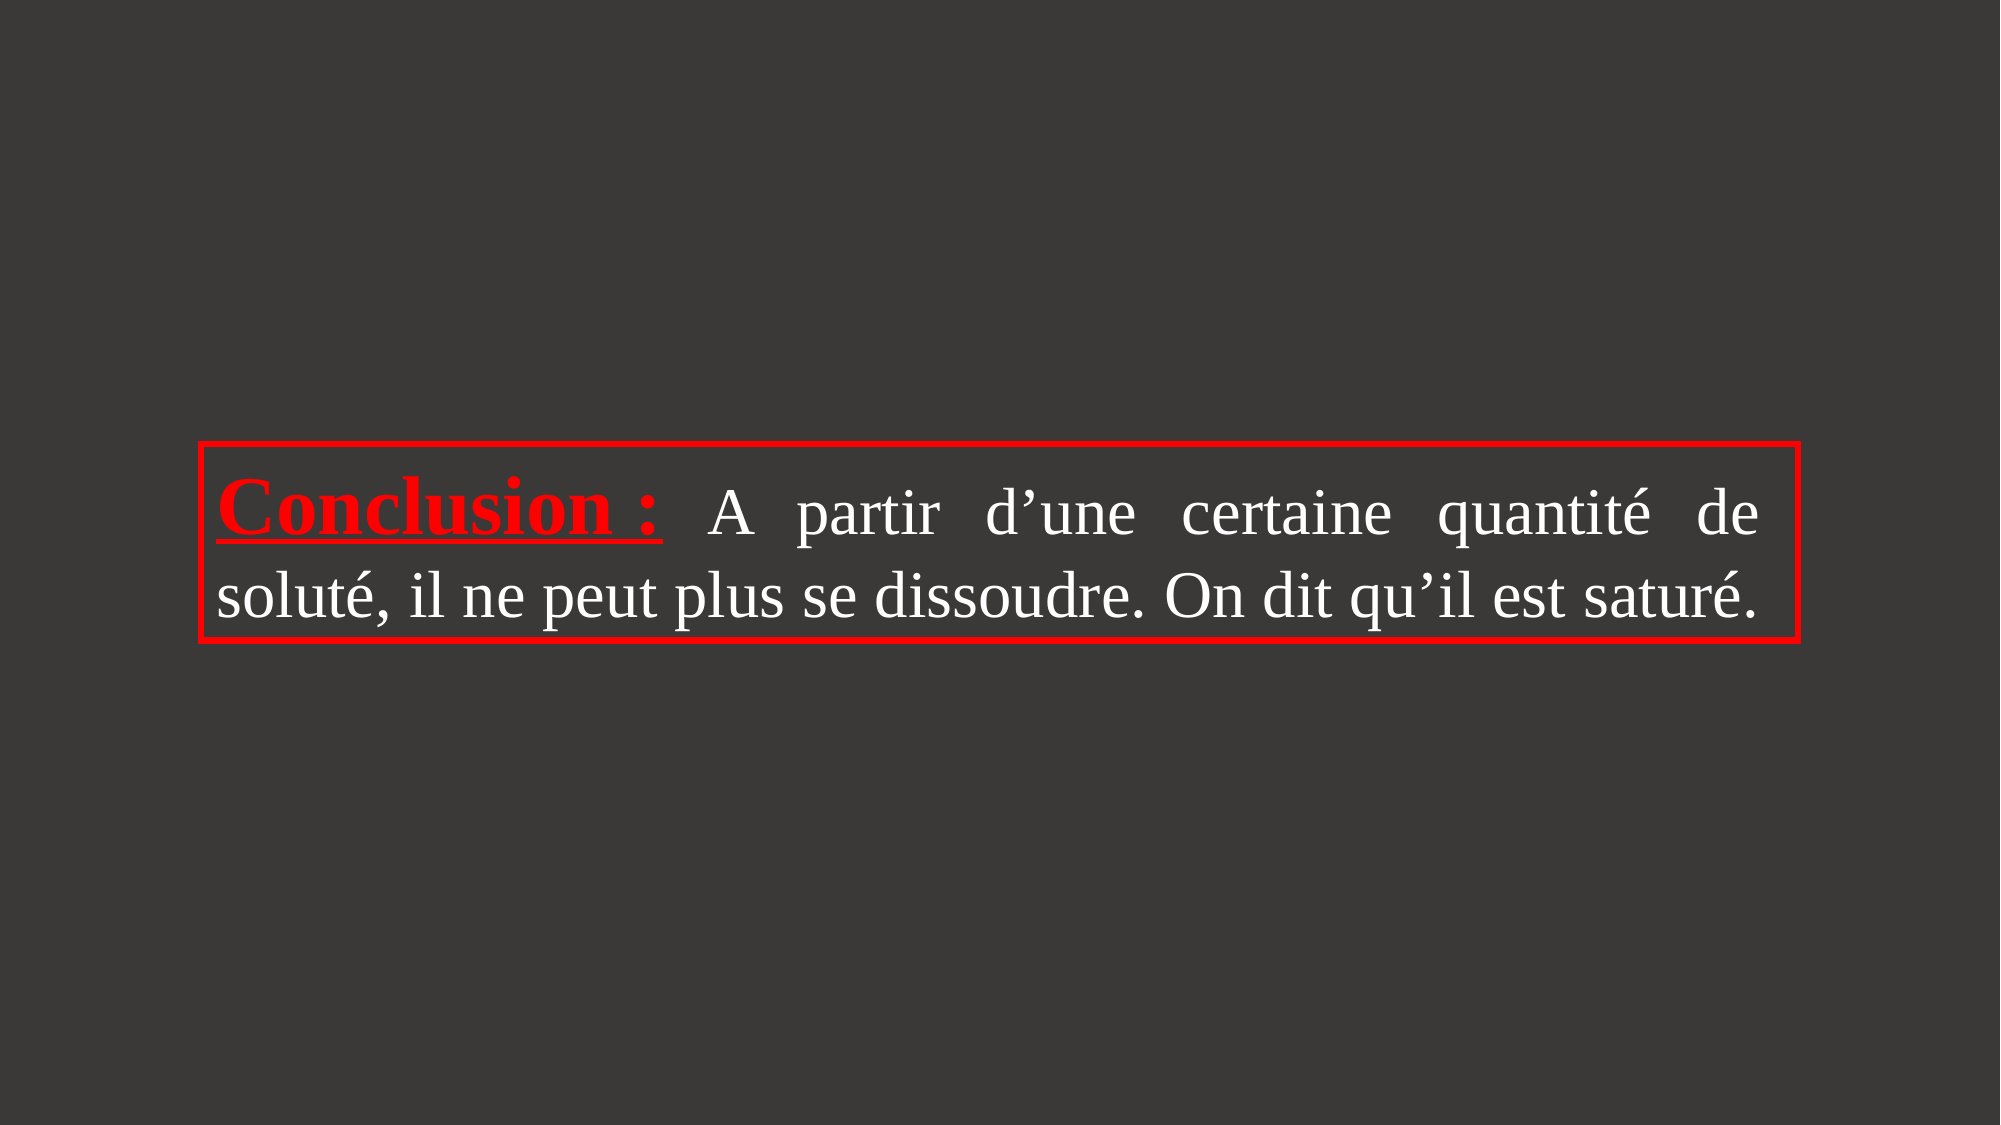

Conclusion : A partir d’une certaine quantité de soluté, il ne peut plus se dissoudre. On dit qu’il est saturé.